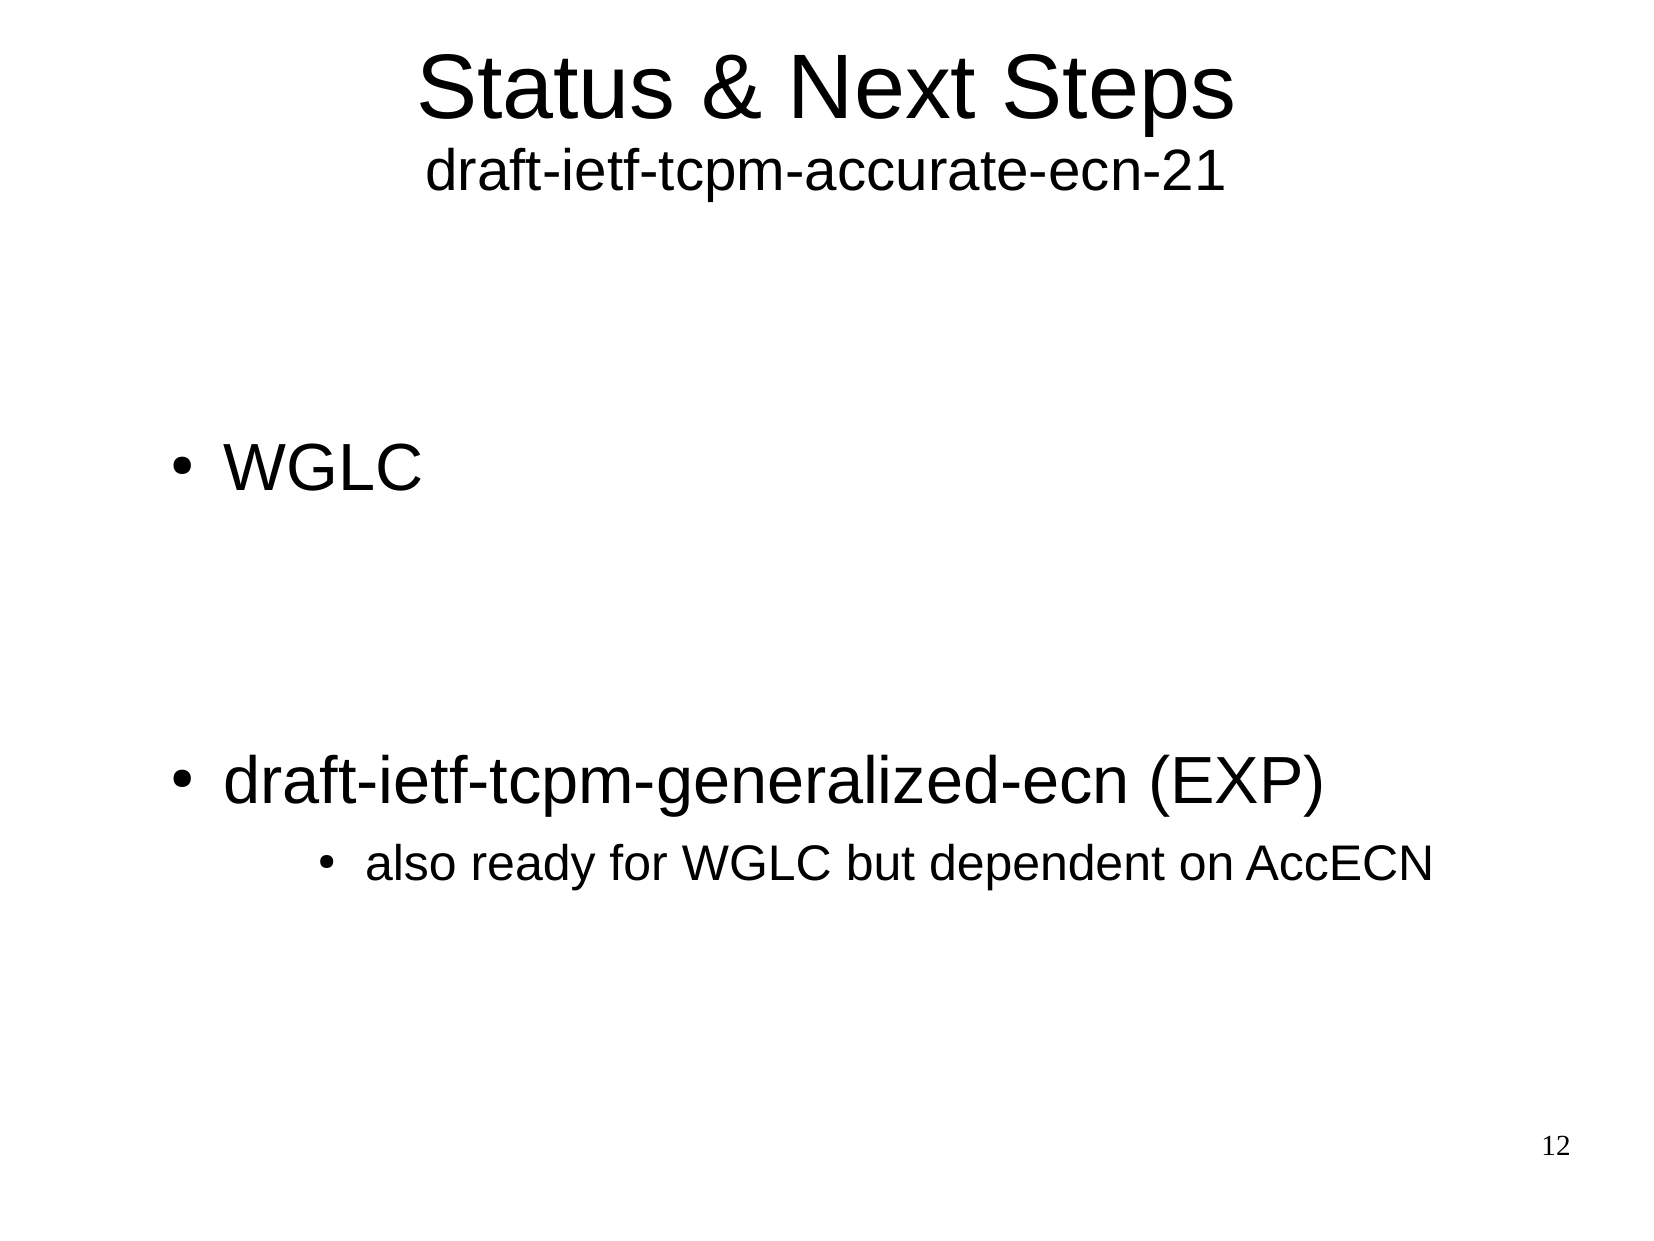

# Status & Next Steps draft-ietf-tcpm-accurate-ecn-21
WGLC
draft-ietf-tcpm-generalized-ecn (EXP)
also ready for WGLC but dependent on AccECN
12